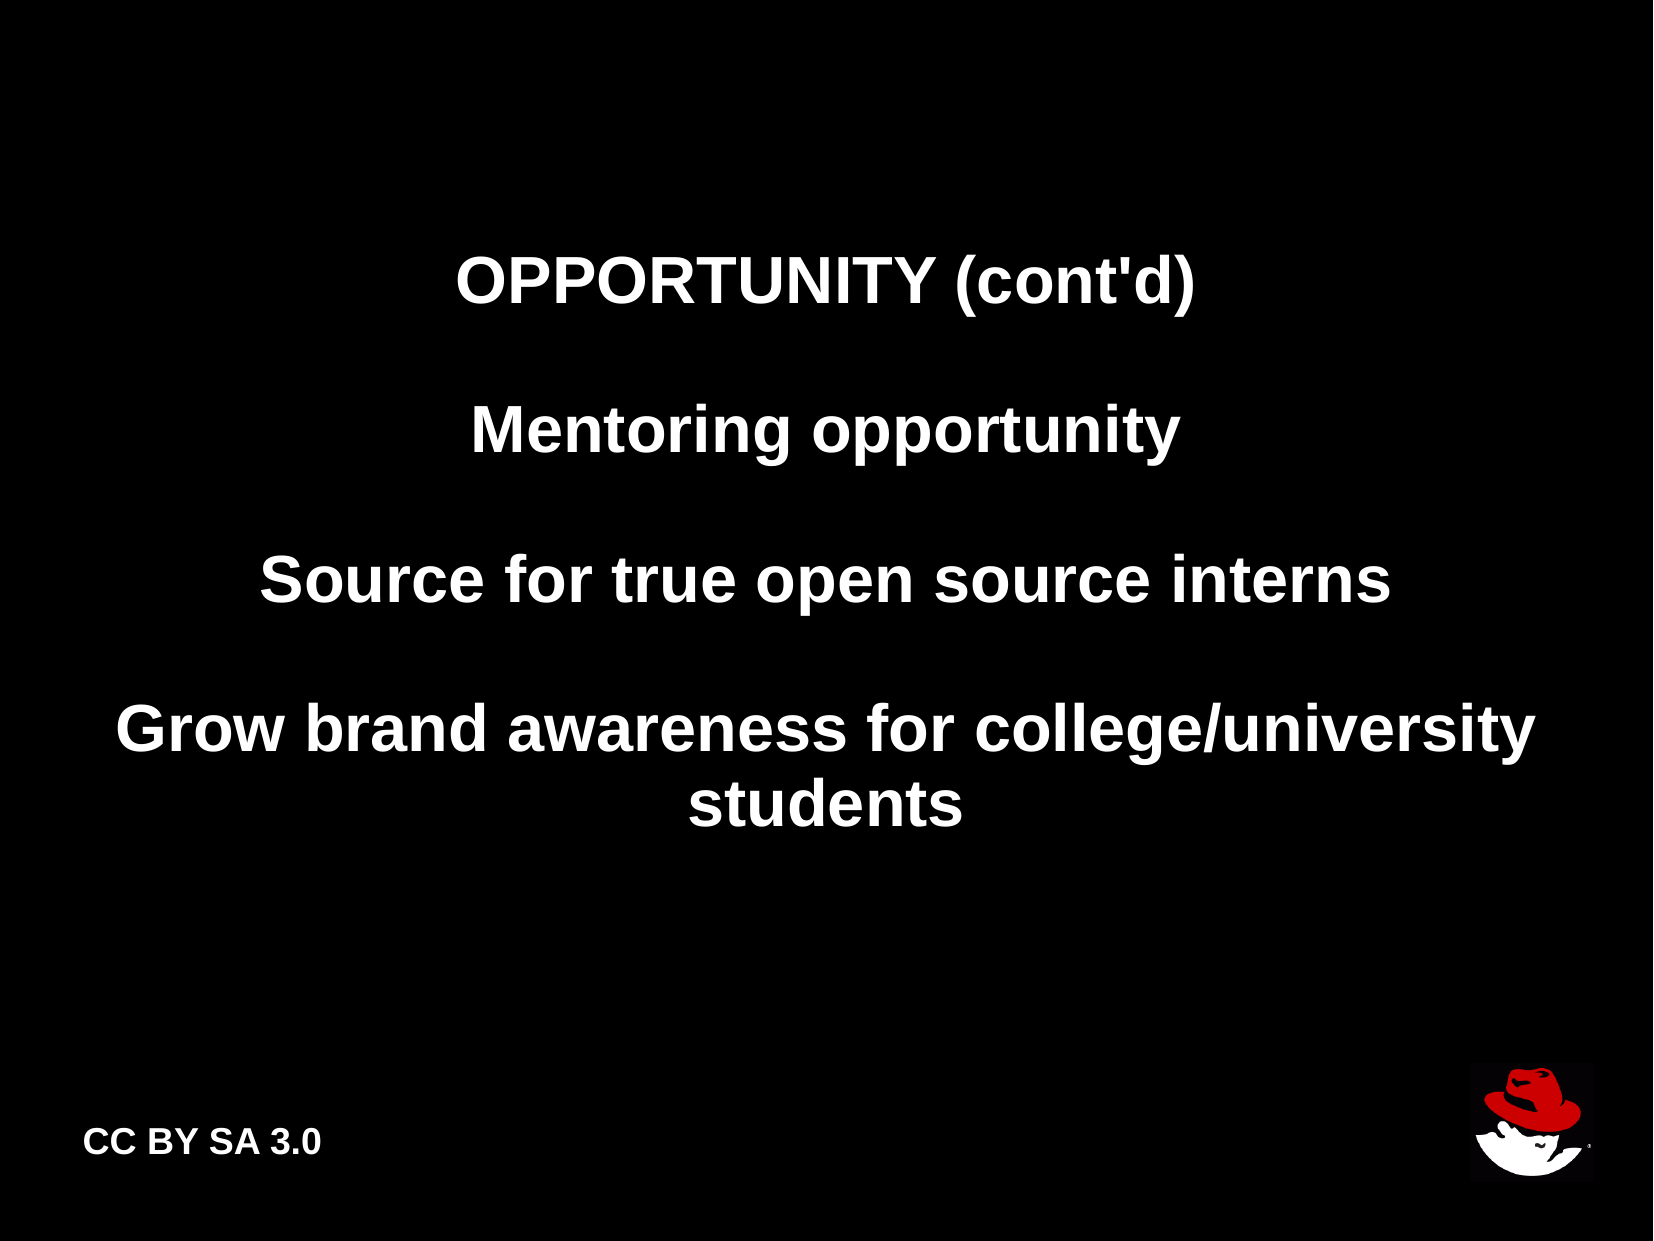

# OPPORTUNITY (cont'd)
Mentoring opportunity
Source for true open source interns
Grow brand awareness for college/university students
CC BY SA 3.0